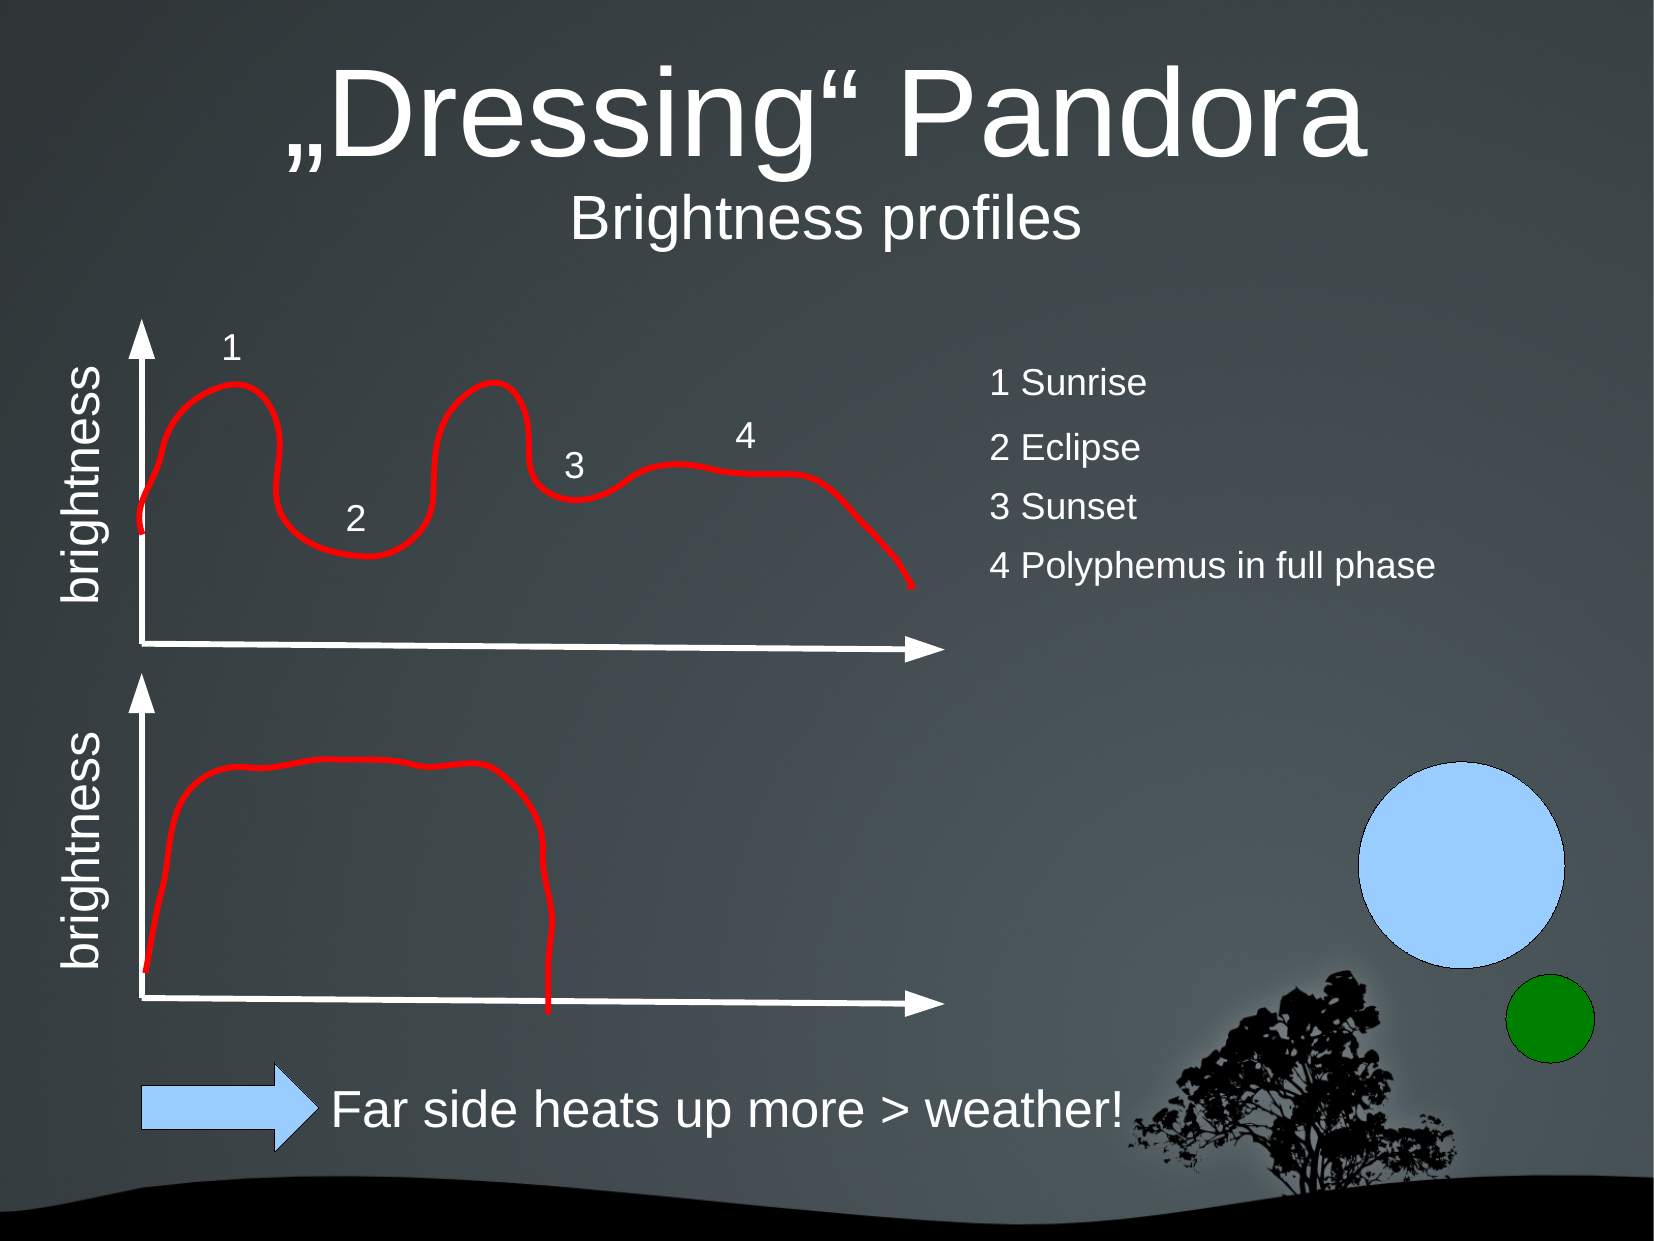

„Dressing“ Pandora
Brightness profiles
1
1 Sunrise
4
2 Eclipse
brightness
3
3 Sunset
2
4 Polyphemus in full phase
brightness
Far side heats up more > weather!